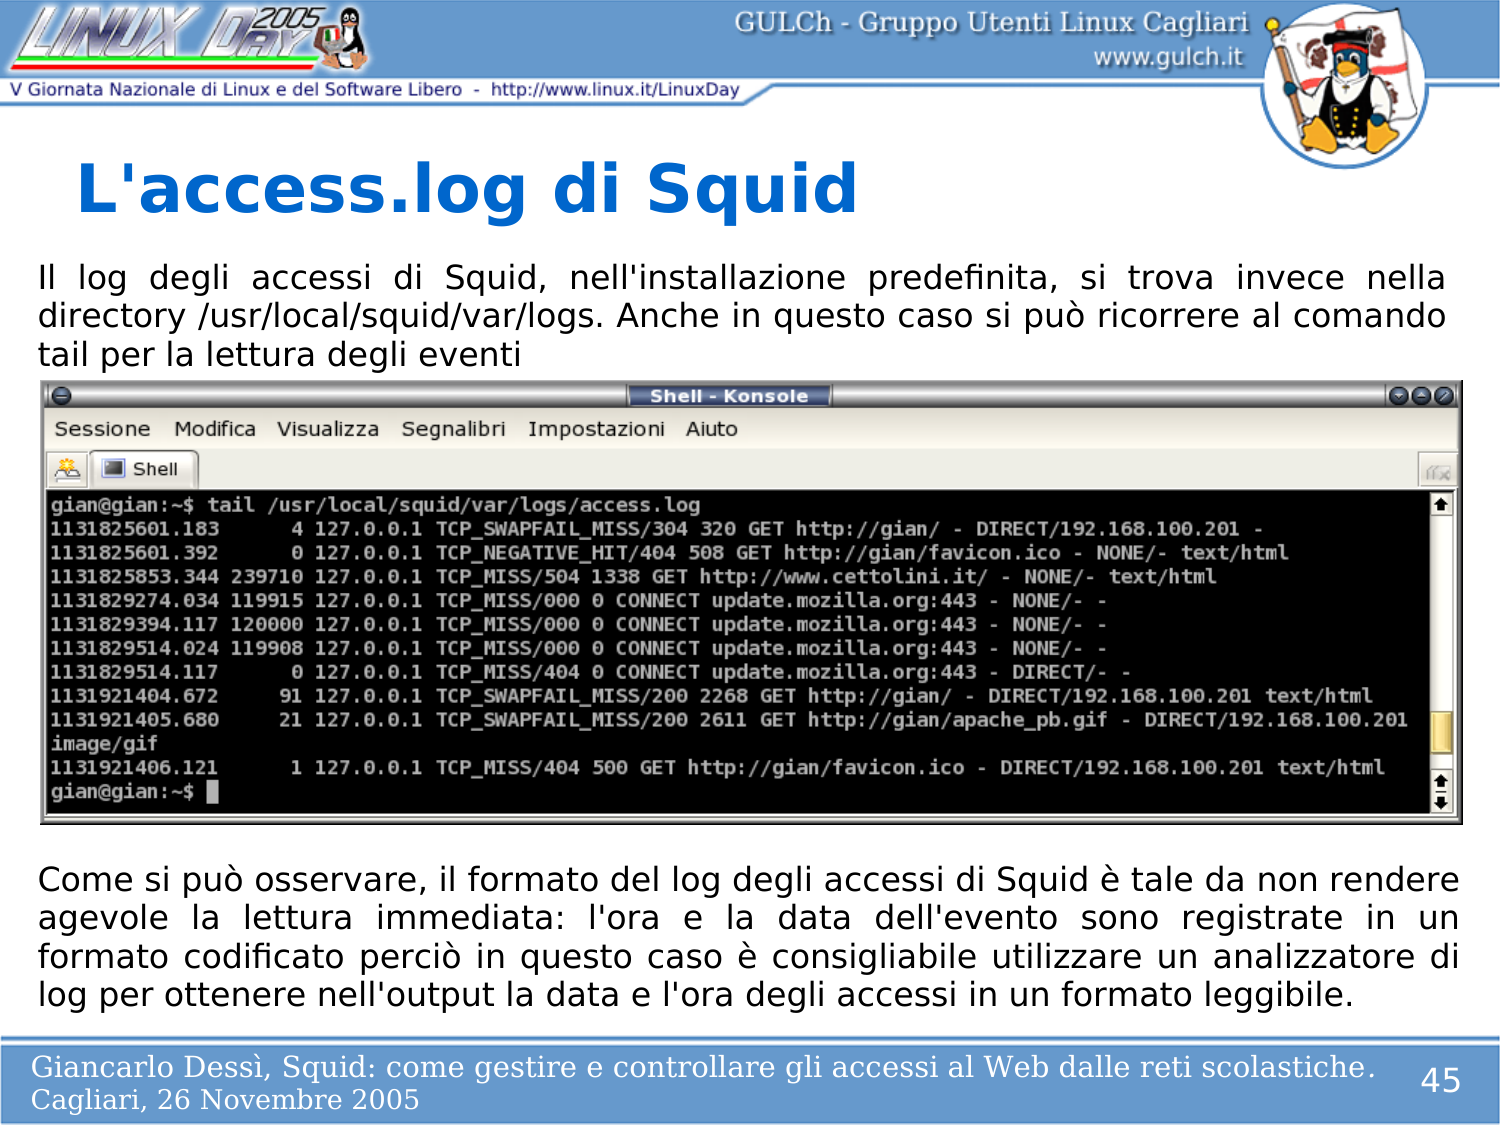

L'access.log di Squid
Il log degli accessi di Squid, nell'installazione predefinita, si trova invece nella directory /usr/local/squid/var/logs. Anche in questo caso si può ricorrere al comando tail per la lettura degli eventi
Come si può osservare, il formato del log degli accessi di Squid è tale da non rendere agevole la lettura immediata: l'ora e la data dell'evento sono registrate in un formato codificato perciò in questo caso è consigliabile utilizzare un analizzatore di log per ottenere nell'output la data e l'ora degli accessi in un formato leggibile.